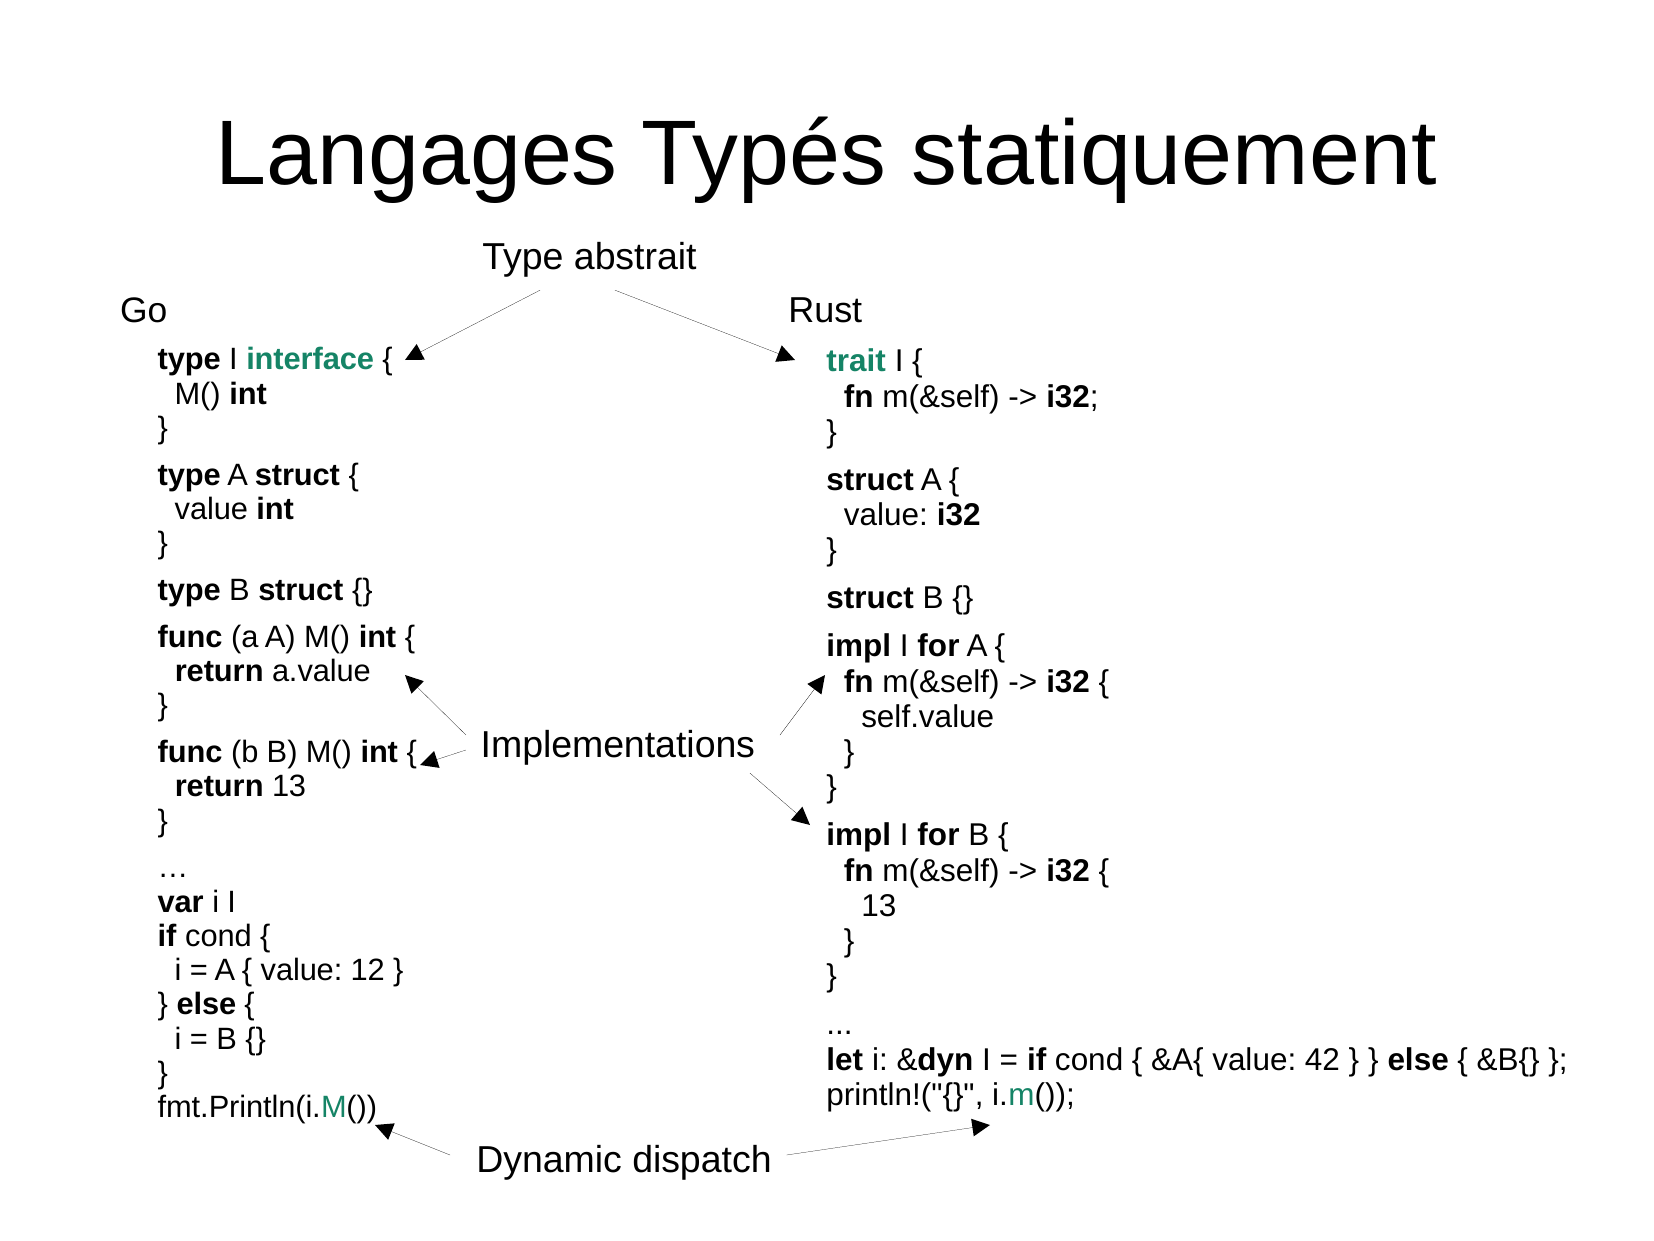

# Langages Typés statiquement
Type abstrait
Go
type I interface {
 M() int
}
type A struct {
 value int
}
type B struct {}
func (a A) M() int {
 return a.value
}
func (b B) M() int {
 return 13
}
…
var i I
if cond {
 i = A { value: 12 }
} else {
 i = B {}
}
fmt.Println(i.M())
Rust
trait I {
 fn m(&self) -> i32;
}
struct A {
 value: i32
}
struct B {}
impl I for A {
 fn m(&self) -> i32 {
 self.value
 }
}
impl I for B {
 fn m(&self) -> i32 {
 13
 }
}
...
let i: &dyn I = if cond { &A{ value: 42 } } else { &B{} };
println!("{}", i.m());
Implementations
Dynamic dispatch